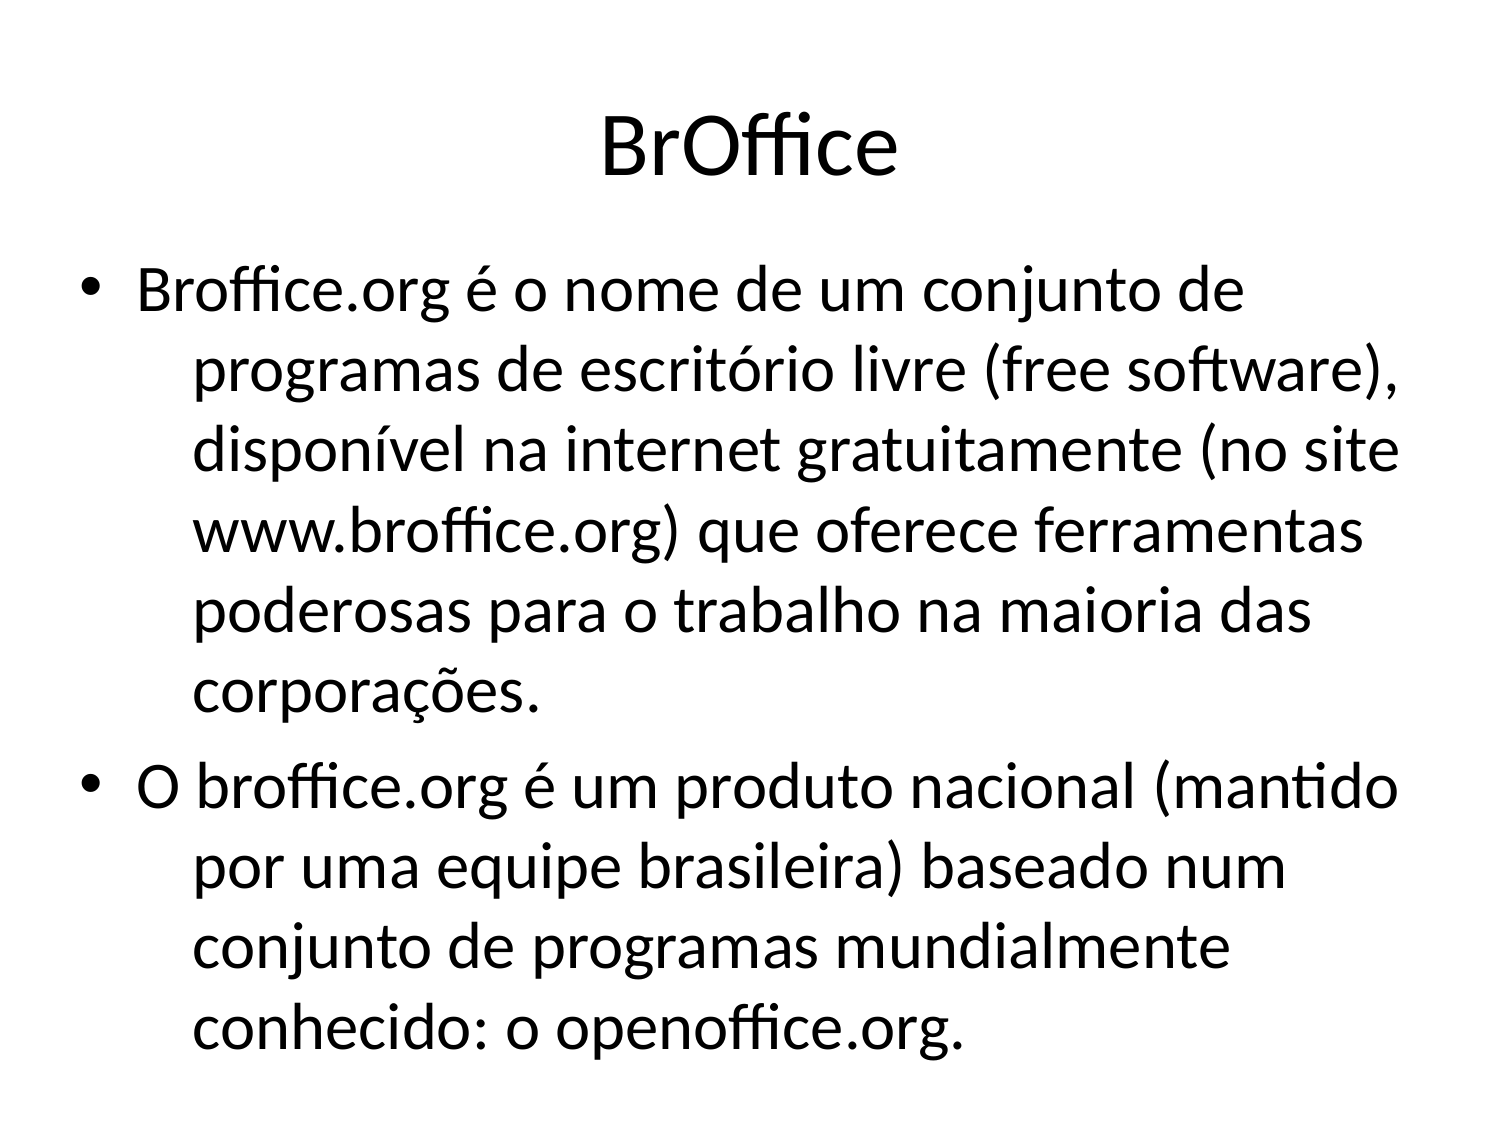

# BrOffice
Broffice.org é o nome de um conjunto de programas de escritório livre (free software), disponível na internet gratuitamente (no site www.broffice.org) que oferece ferramentas poderosas para o trabalho na maioria das corporações.
O broffice.org é um produto nacional (mantido por uma equipe brasileira) baseado num conjunto de programas mundialmente conhecido: o openoffice.org.